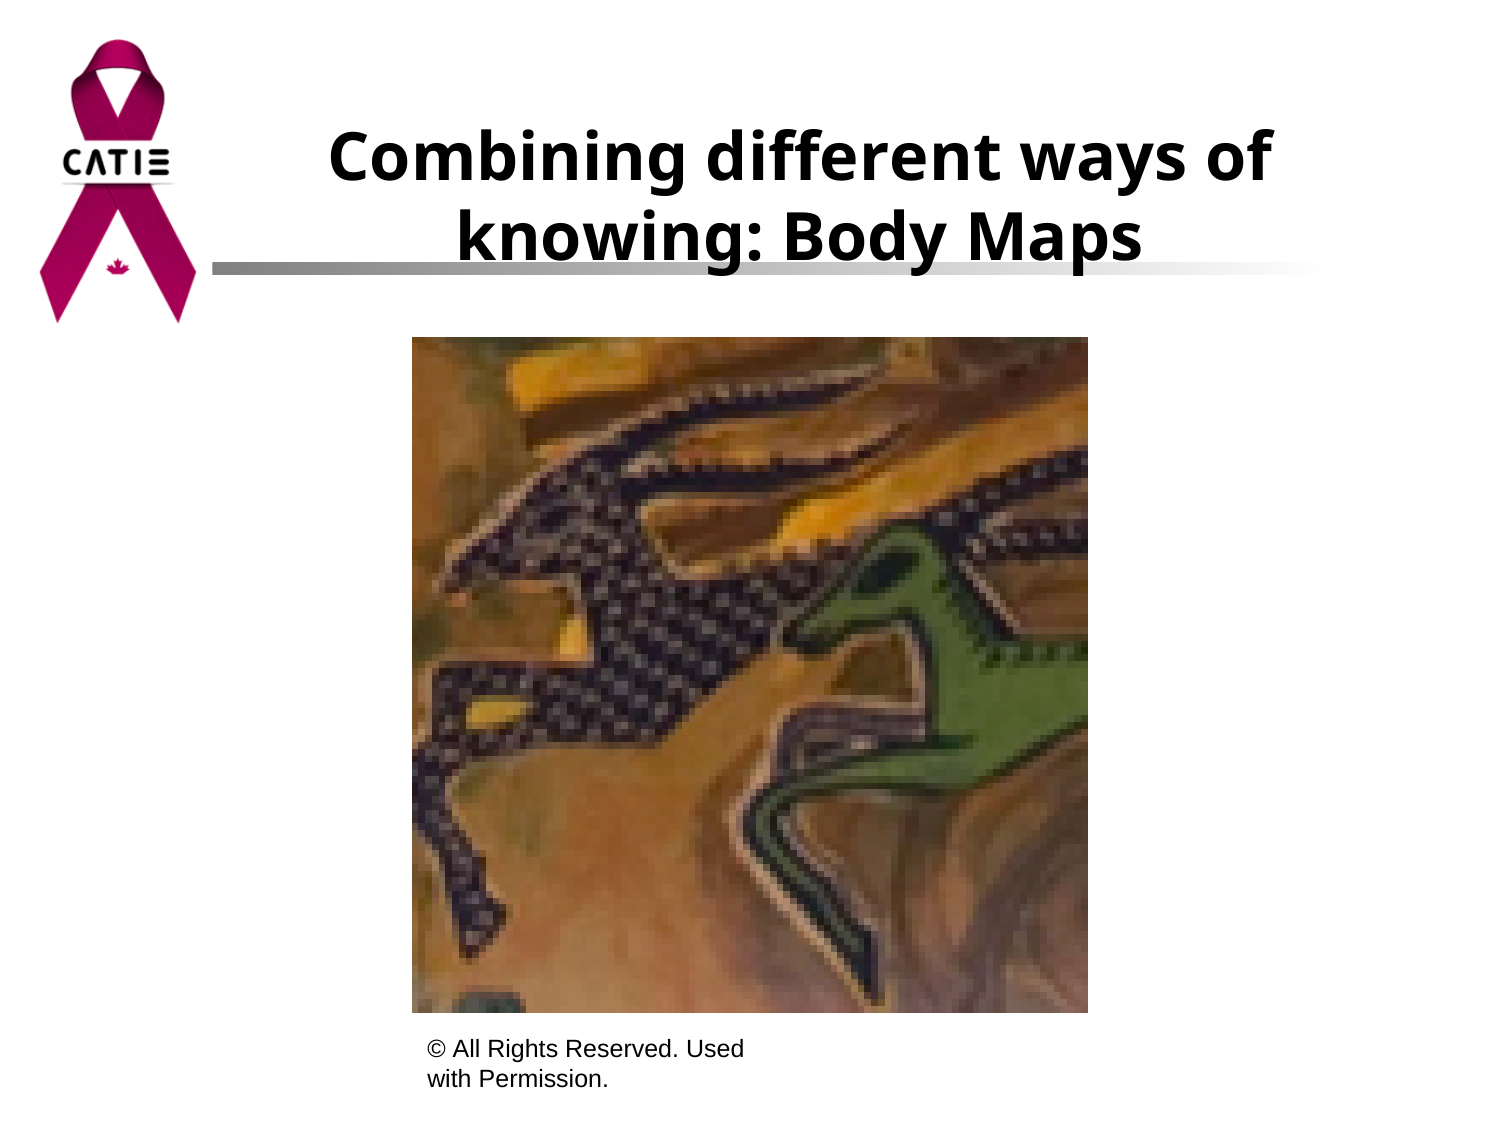

# Combining different ways of knowing: Body Maps
© All Rights Reserved. Used with Permission.